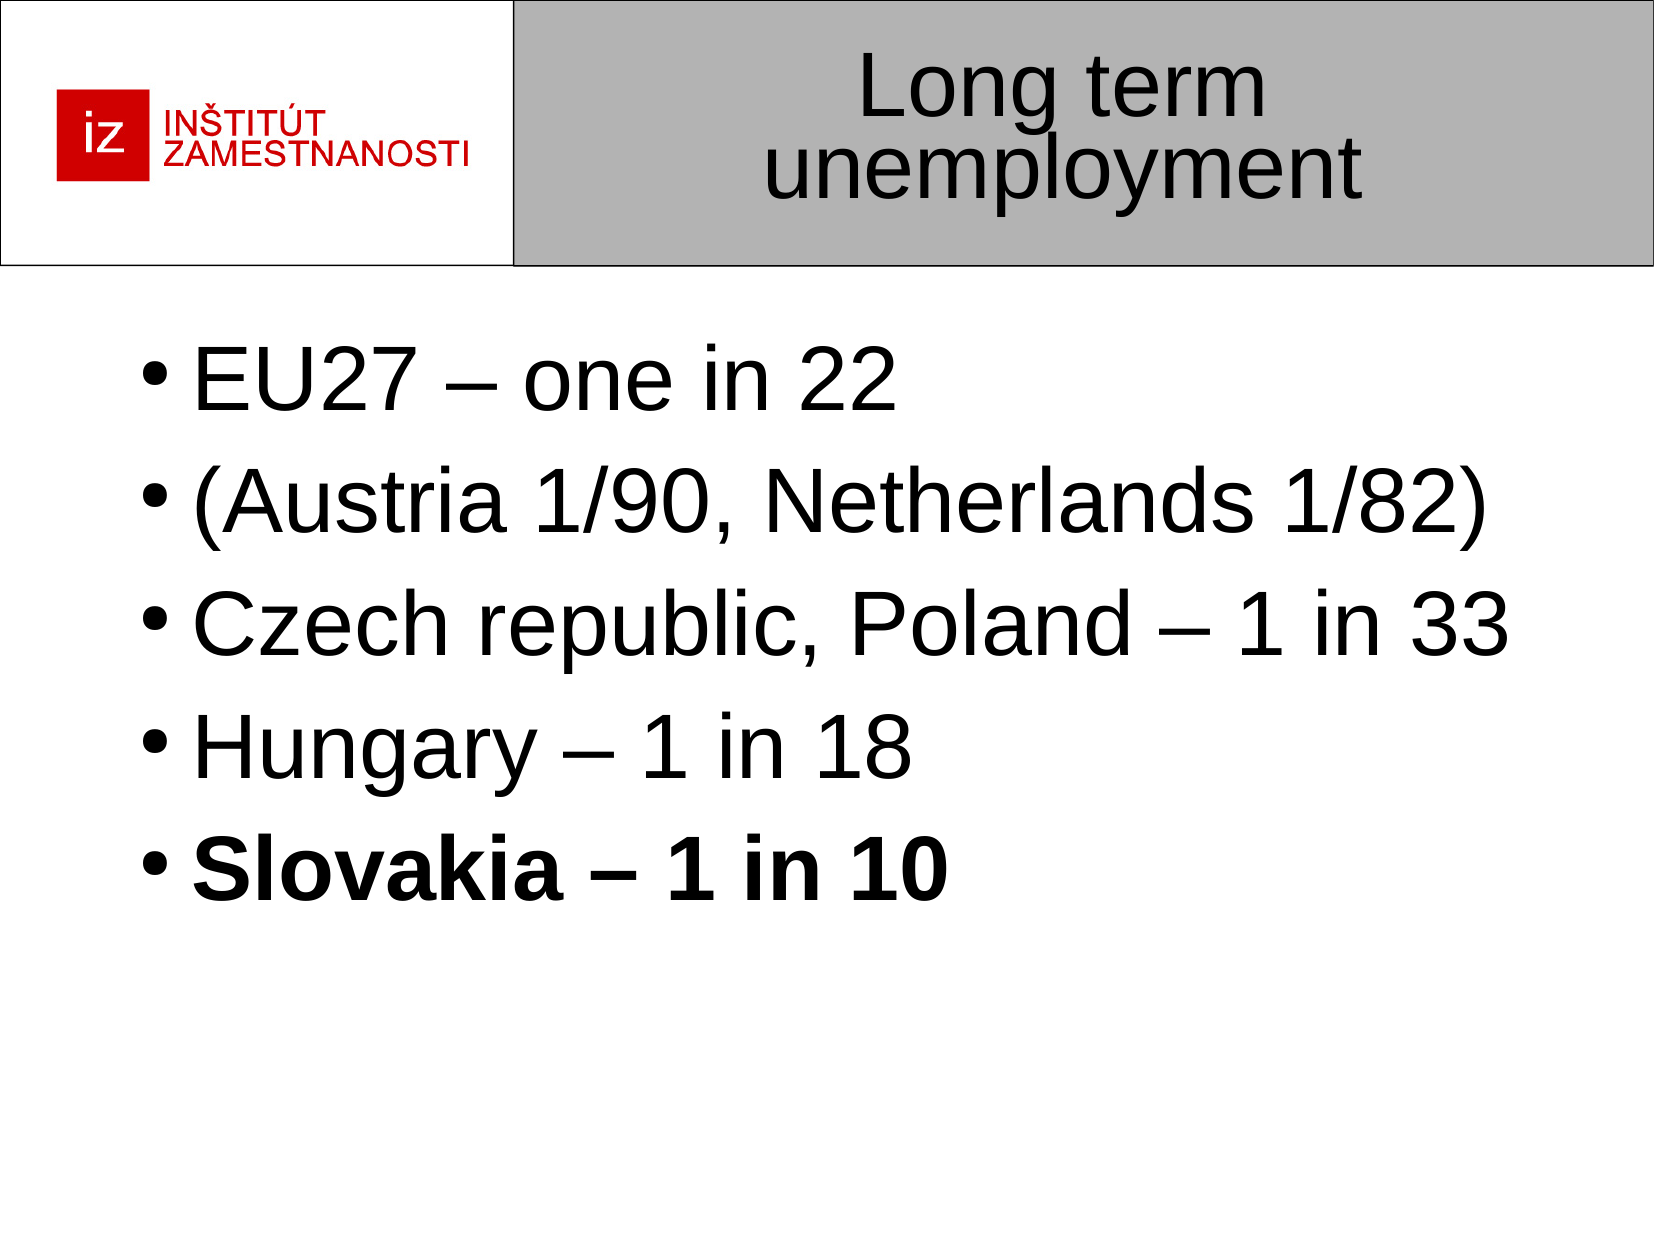

# Long term unemployment
EU27 – one in 22
(Austria 1/90, Netherlands 1/82)
Czech republic, Poland – 1 in 33
Hungary – 1 in 18
Slovakia – 1 in 10